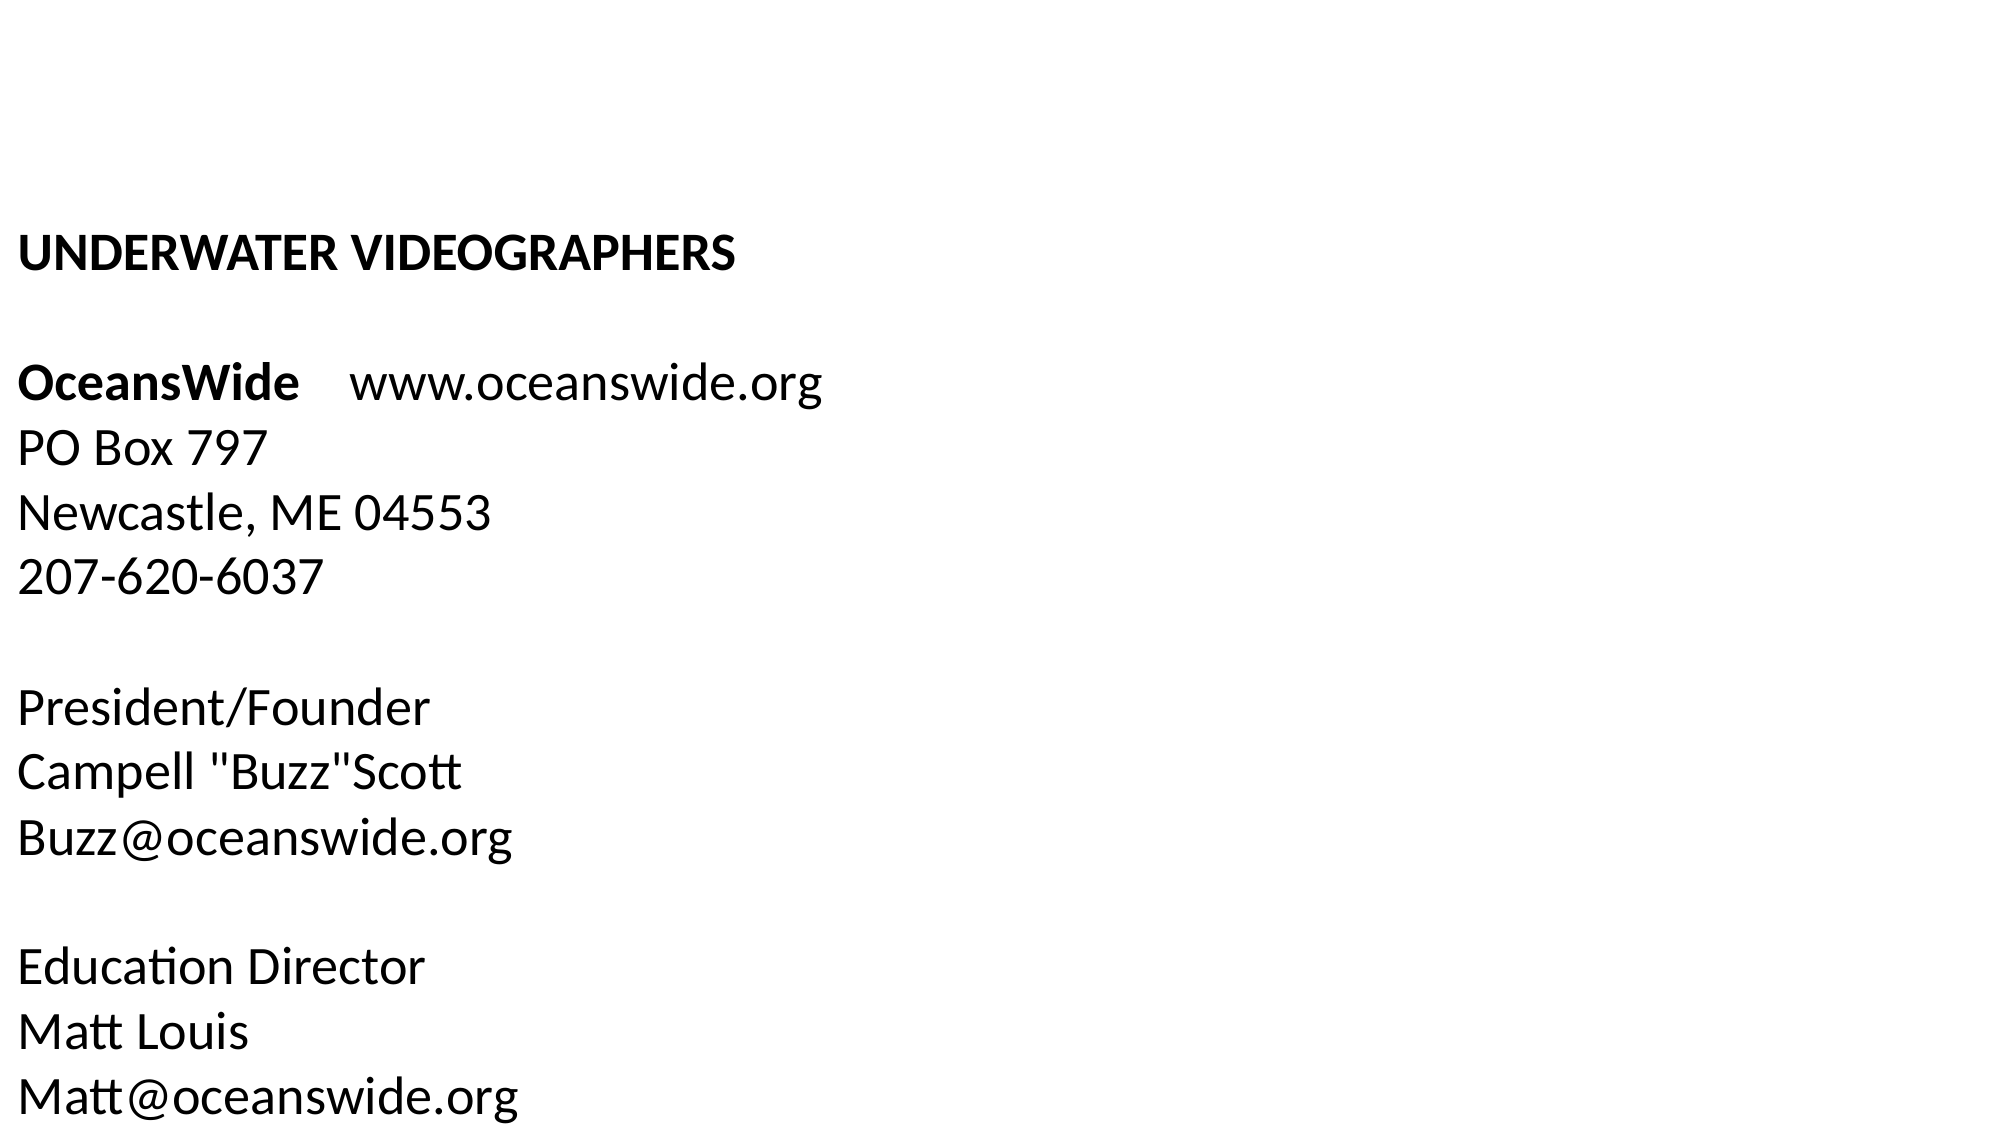

UNDERWATER VIDEOGRAPHERS
OceansWide www.oceanswide.org
​​PO Box 797
Newcastle, ME 04553
207-620-6037
President/Founder
Campell "Buzz"Scott
Buzz@oceanswide.org
Education Director
Matt Louis
Matt@oceanswide.org